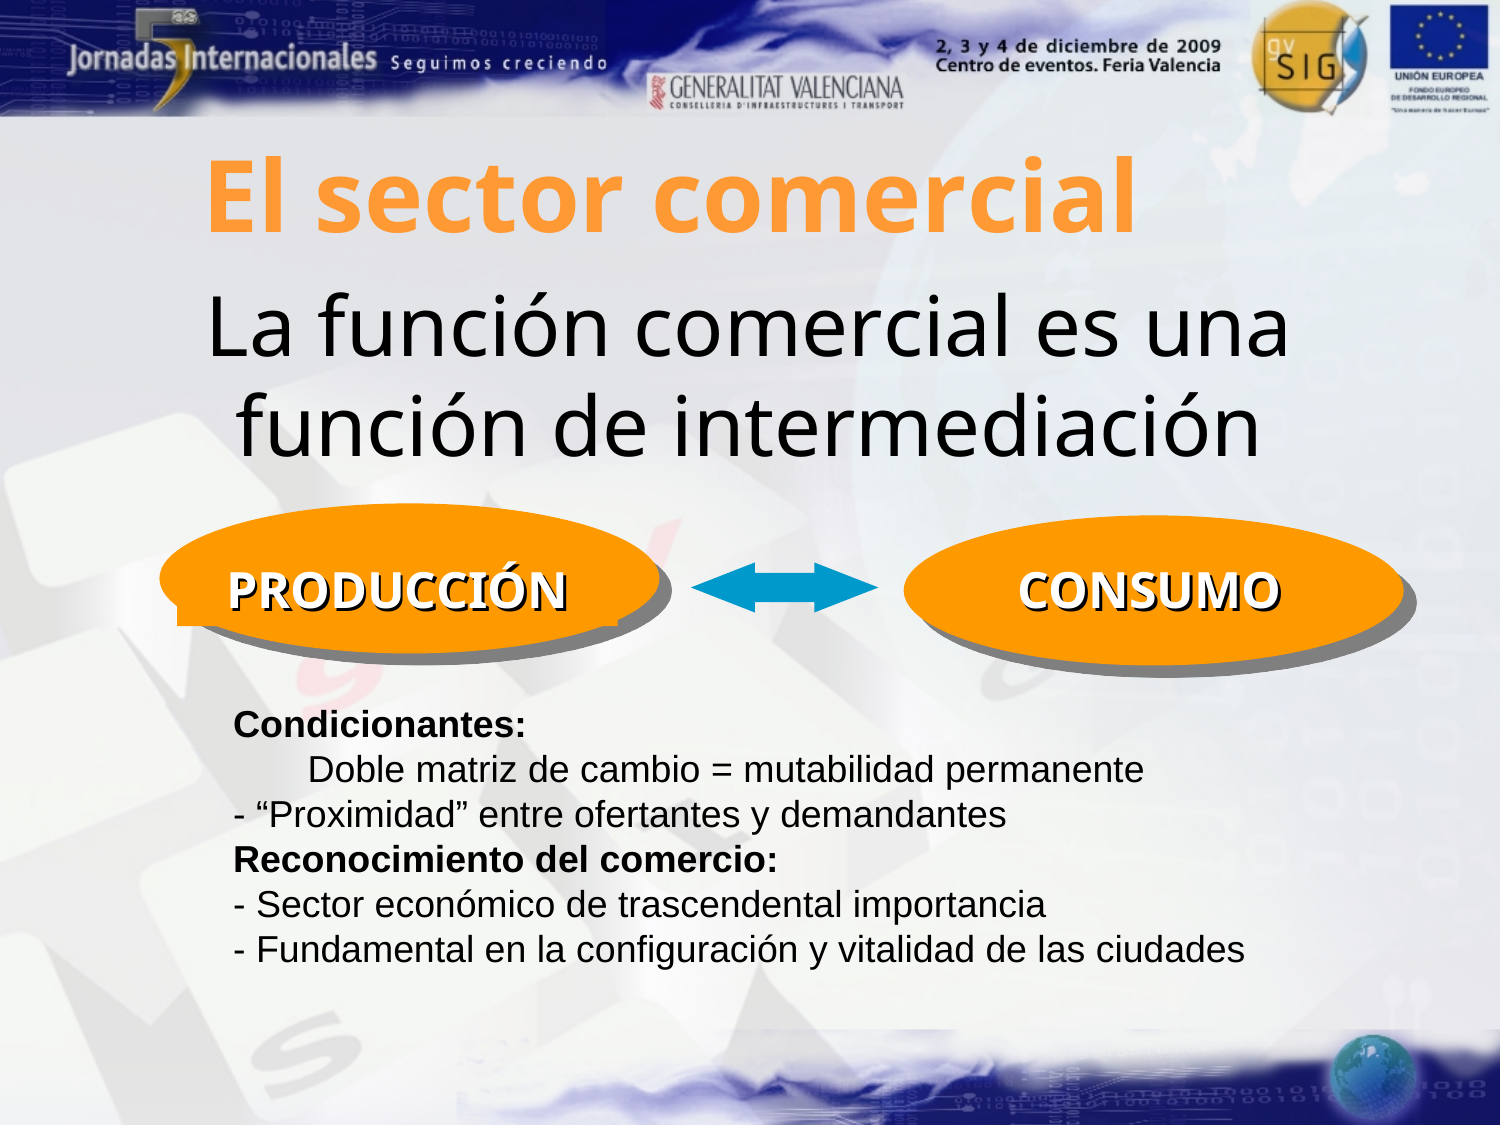

El sector comercial
La función comercial es una función de intermediación
PRODUCCIÓN
CONSUMO
Condicionantes:
Doble matriz de cambio = mutabilidad permanente
- “Proximidad” entre ofertantes y demandantes
Reconocimiento del comercio:
- Sector económico de trascendental importancia
- Fundamental en la configuración y vitalidad de las ciudades